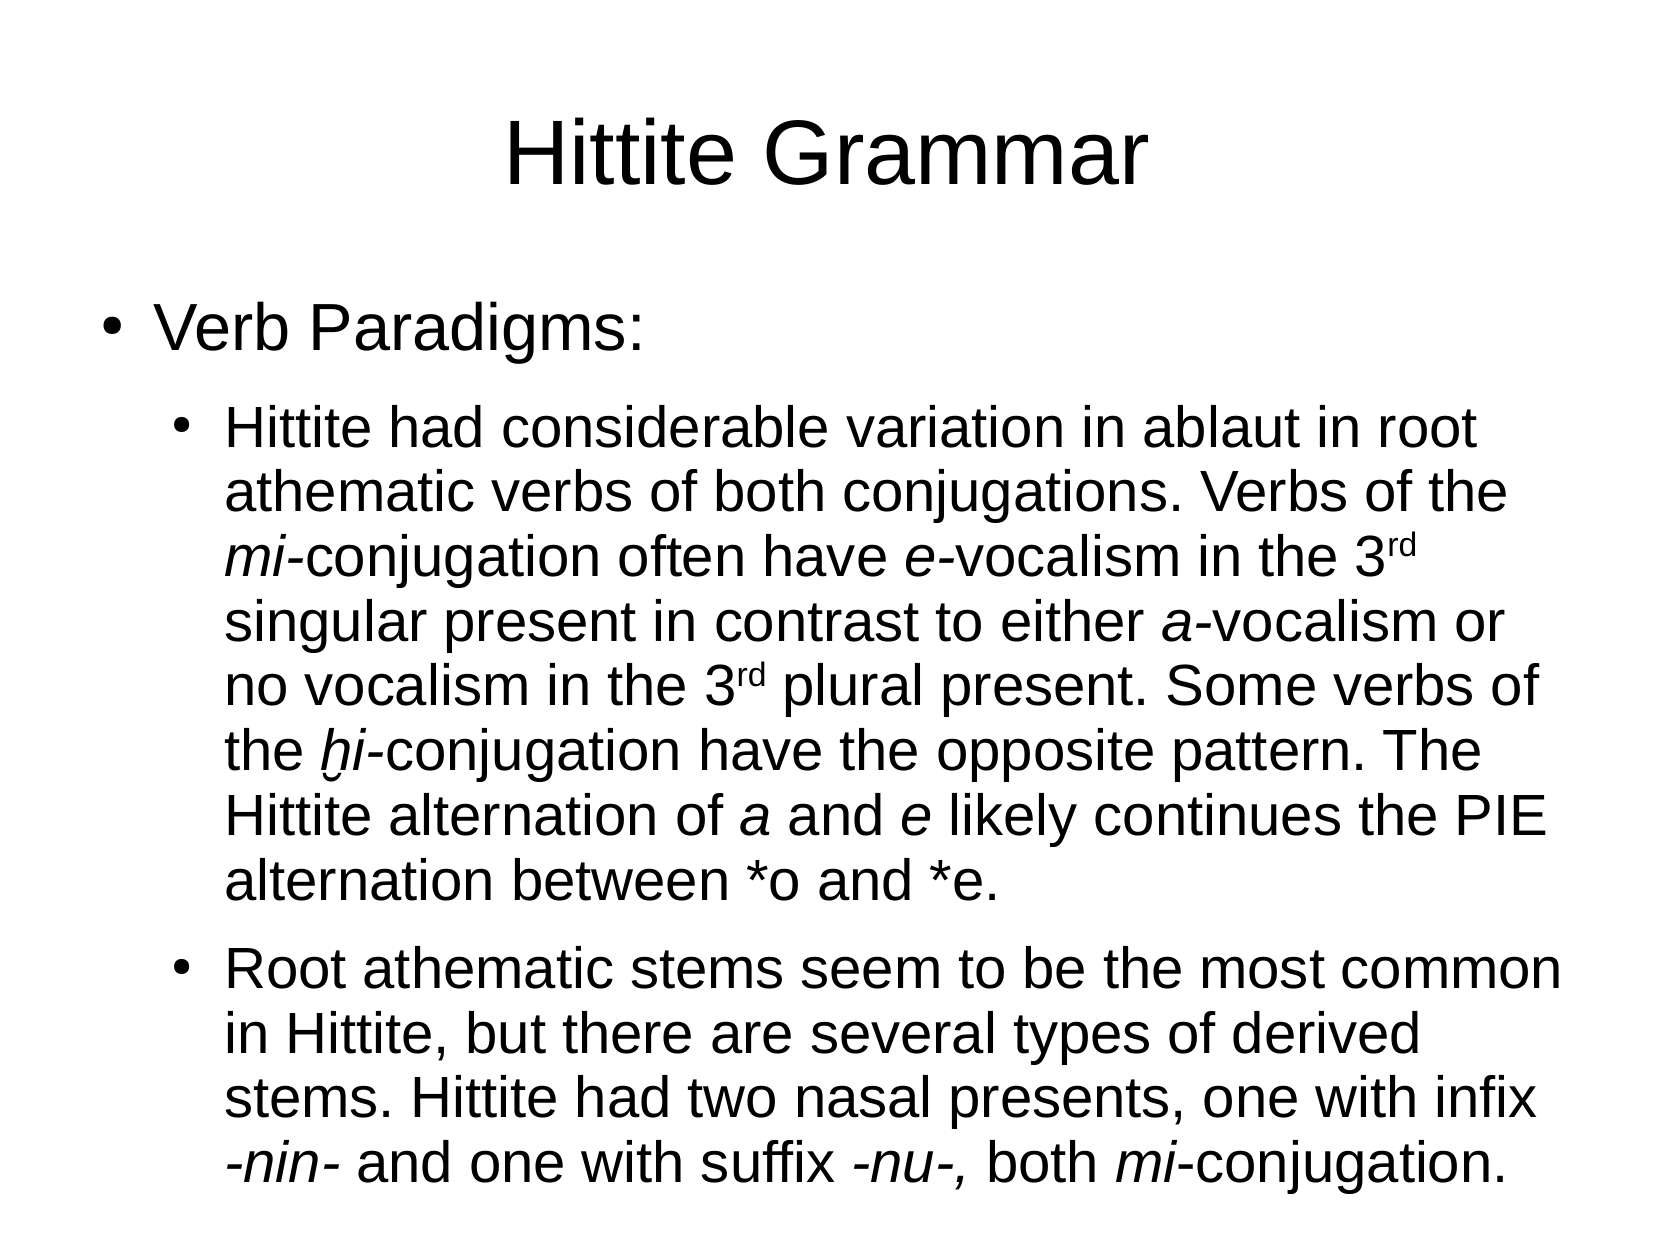

Hittite Grammar
# Verb Paradigms:
Hittite had considerable variation in ablaut in root athematic verbs of both conjugations. Verbs of the mi-conjugation often have e-vocalism in the 3rd singular present in contrast to either a-vocalism or no vocalism in the 3rd plural present. Some verbs of the ḫi-conjugation have the opposite pattern. The Hittite alternation of a and e likely continues the PIE alternation between *o and *e.
Root athematic stems seem to be the most common in Hittite, but there are several types of derived stems. Hittite had two nasal presents, one with infix -nin- and one with suffix -nu-, both mi-conjugation.